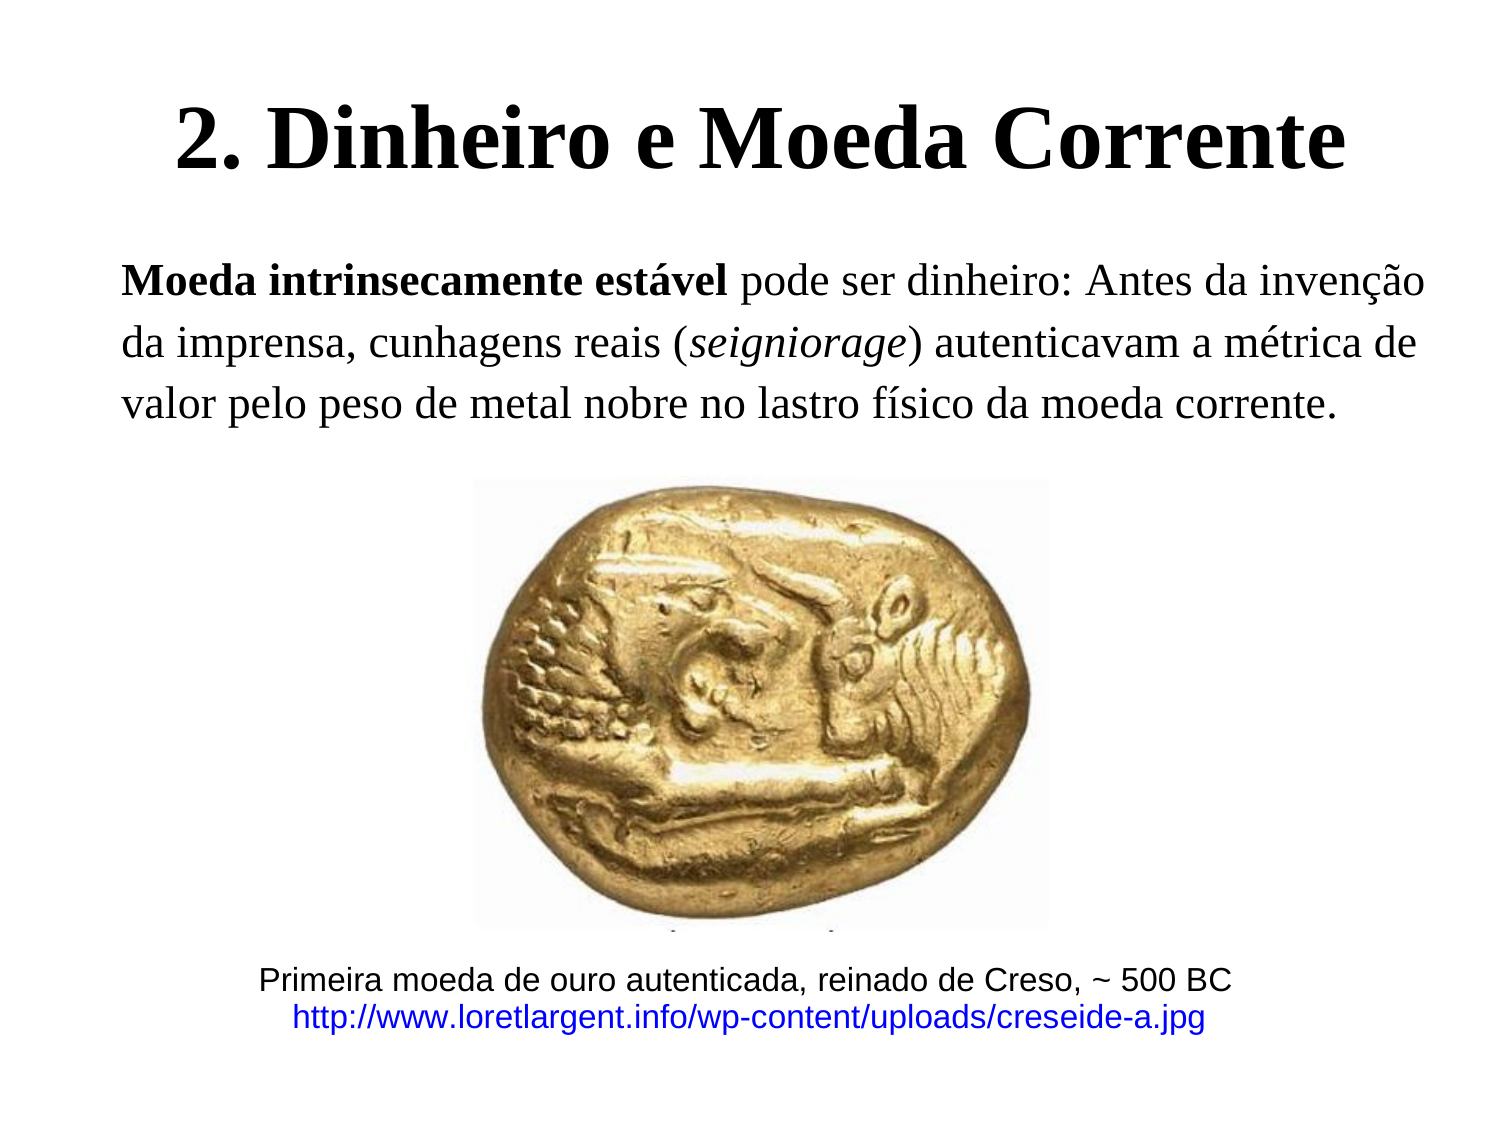

# 2. Dinheiro e Moeda Corrente
Moeda intrinsecamente estável pode ser dinheiro: Antes da invenção da imprensa, cunhagens reais (seigniorage) autenticavam a métrica de valor pelo peso de metal nobre no lastro físico da moeda corrente.
Primeira moeda de ouro autenticada, reinado de Creso, ~ 500 BC
http://www.loretlargent.info/wp-content/uploads/creseide-a.jpg